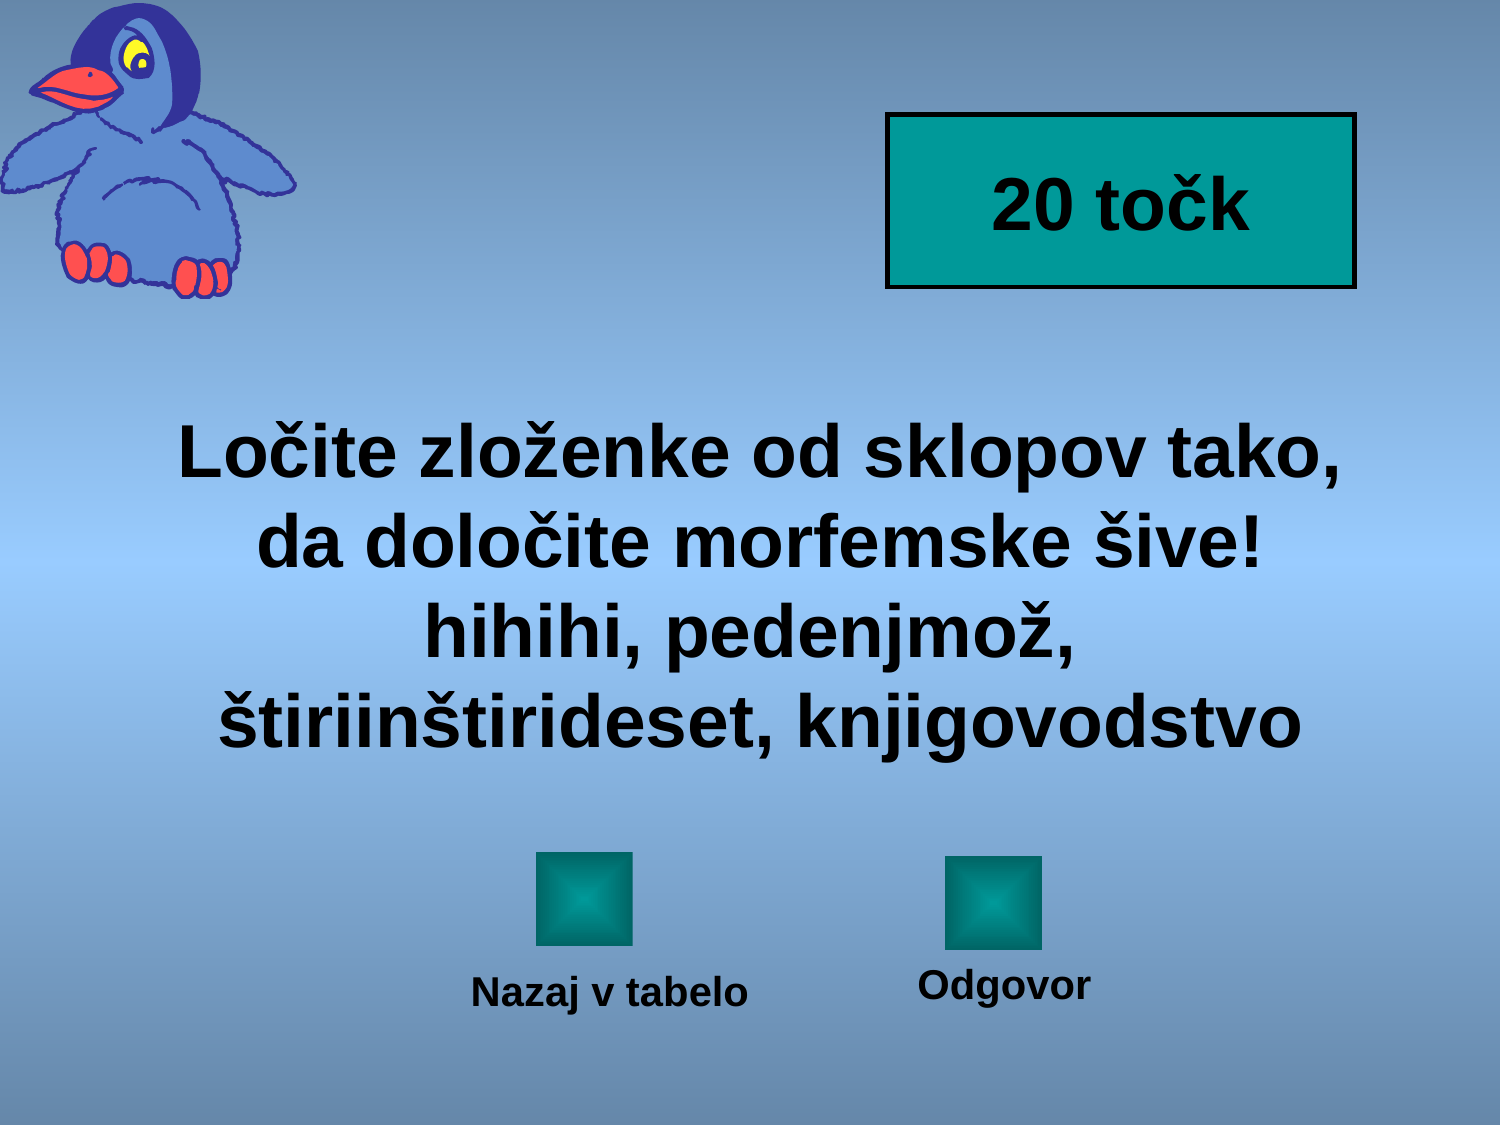

20 točk
# Ločite zloženke od sklopov tako, da določite morfemske šive! hihihi, pedenjmož, štiriinštirideset, knjigovodstvo
Odgovor
Nazaj v tabelo